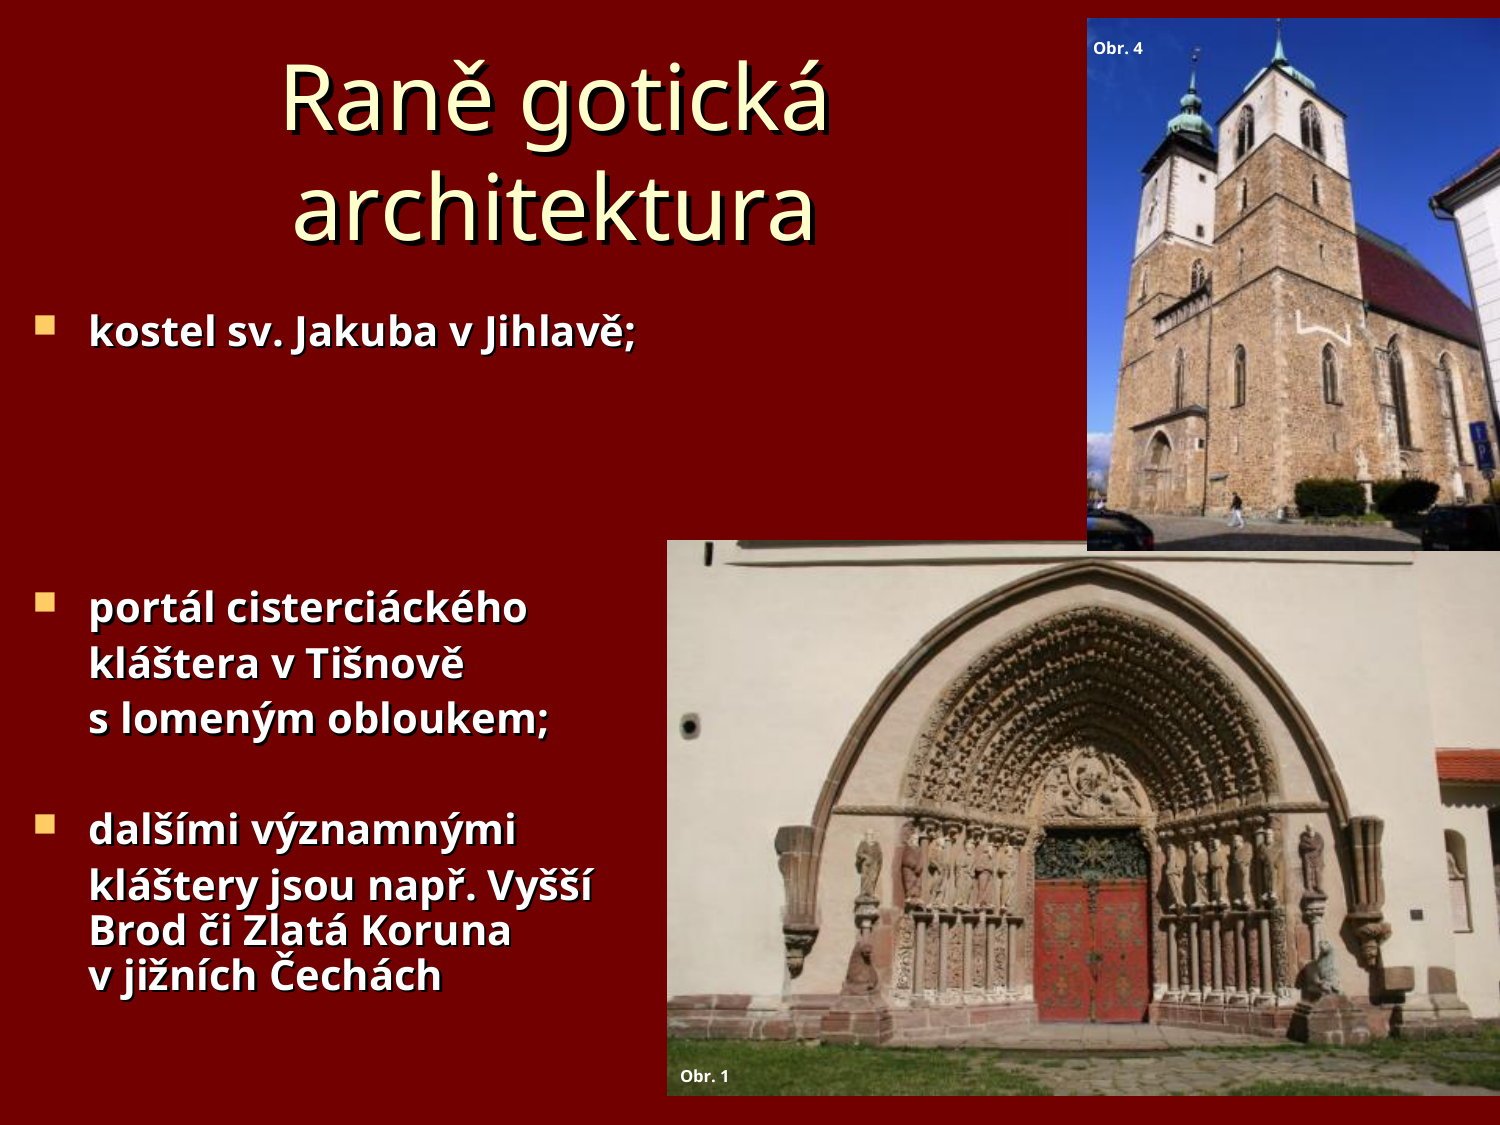

Obr. 4
# Raně gotická architektura
kostel sv. Jakuba v Jihlavě;
portál cisterciáckého
	kláštera v Tišnově
	s lomeným obloukem;
dalšími významnými
	kláštery jsou např. Vyšší
Brod či Zlatá Koruna
v jižních Čechách
Obr. 1